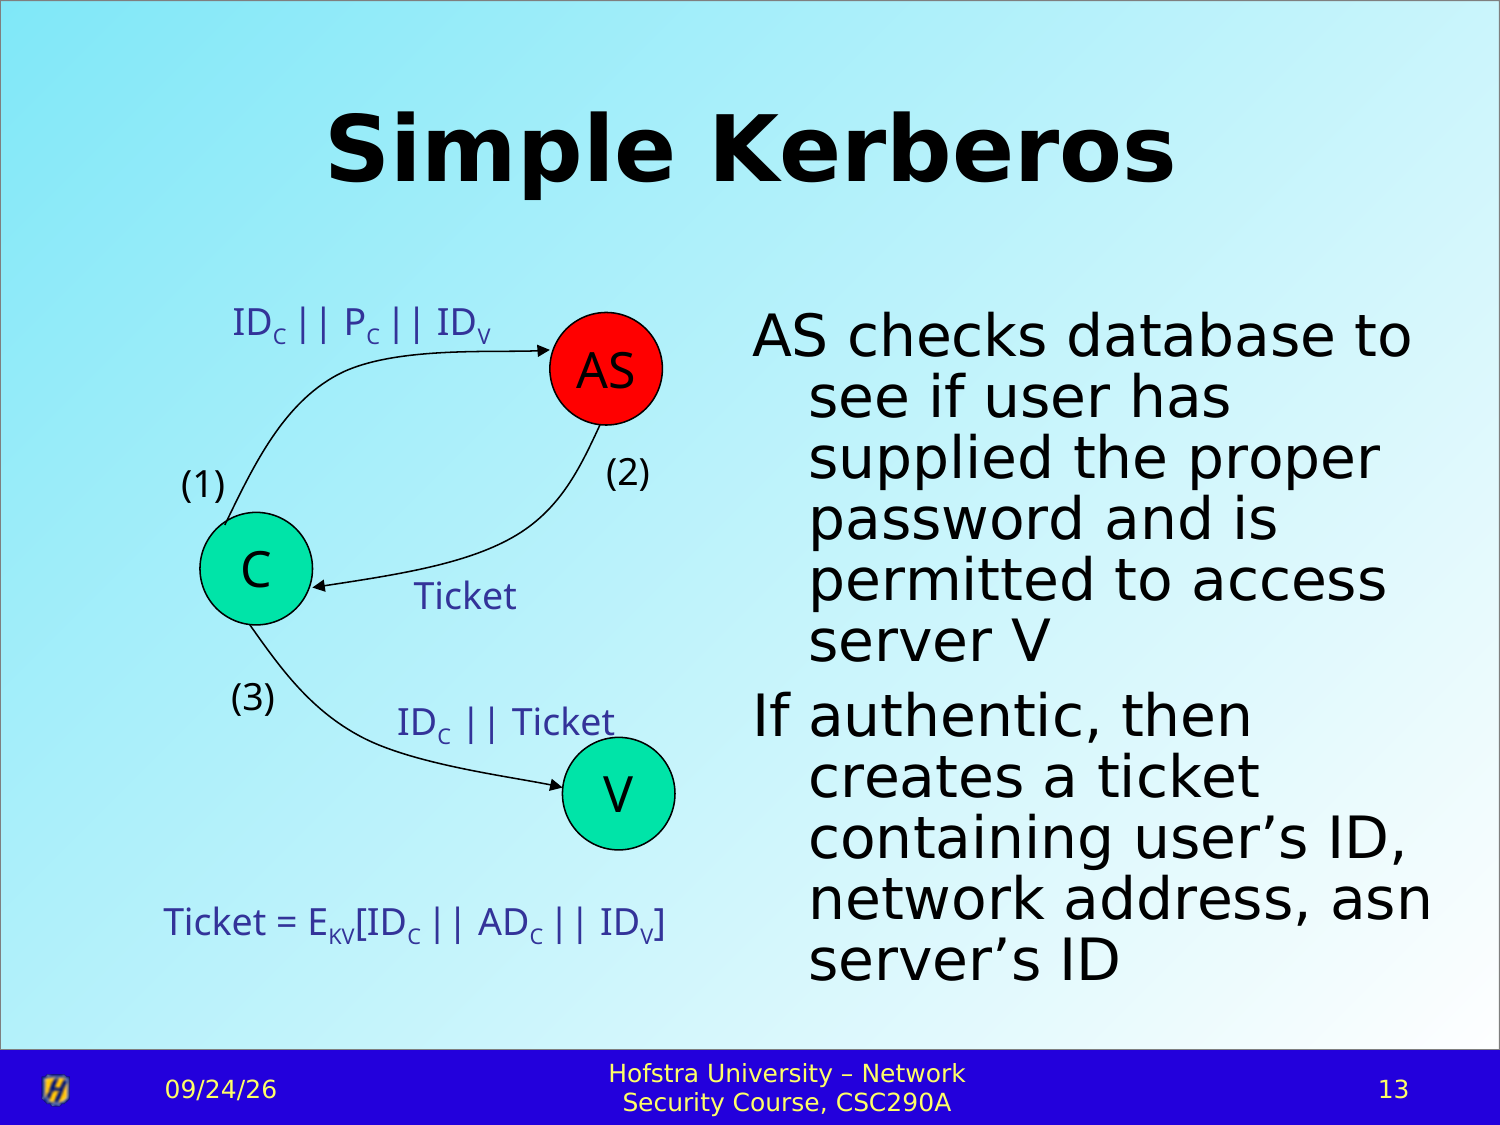

# Simple Kerberos
IDC || PC || IDV
AS checks database to see if user has supplied the proper password and is permitted to access server V
If authentic, then creates a ticket containing user’s ID, network address, asn server’s ID
AS
(2)
(1)
C
Ticket
(3)
IDC || Ticket
V
Ticket = EKV[IDC || ADC || IDV]
13